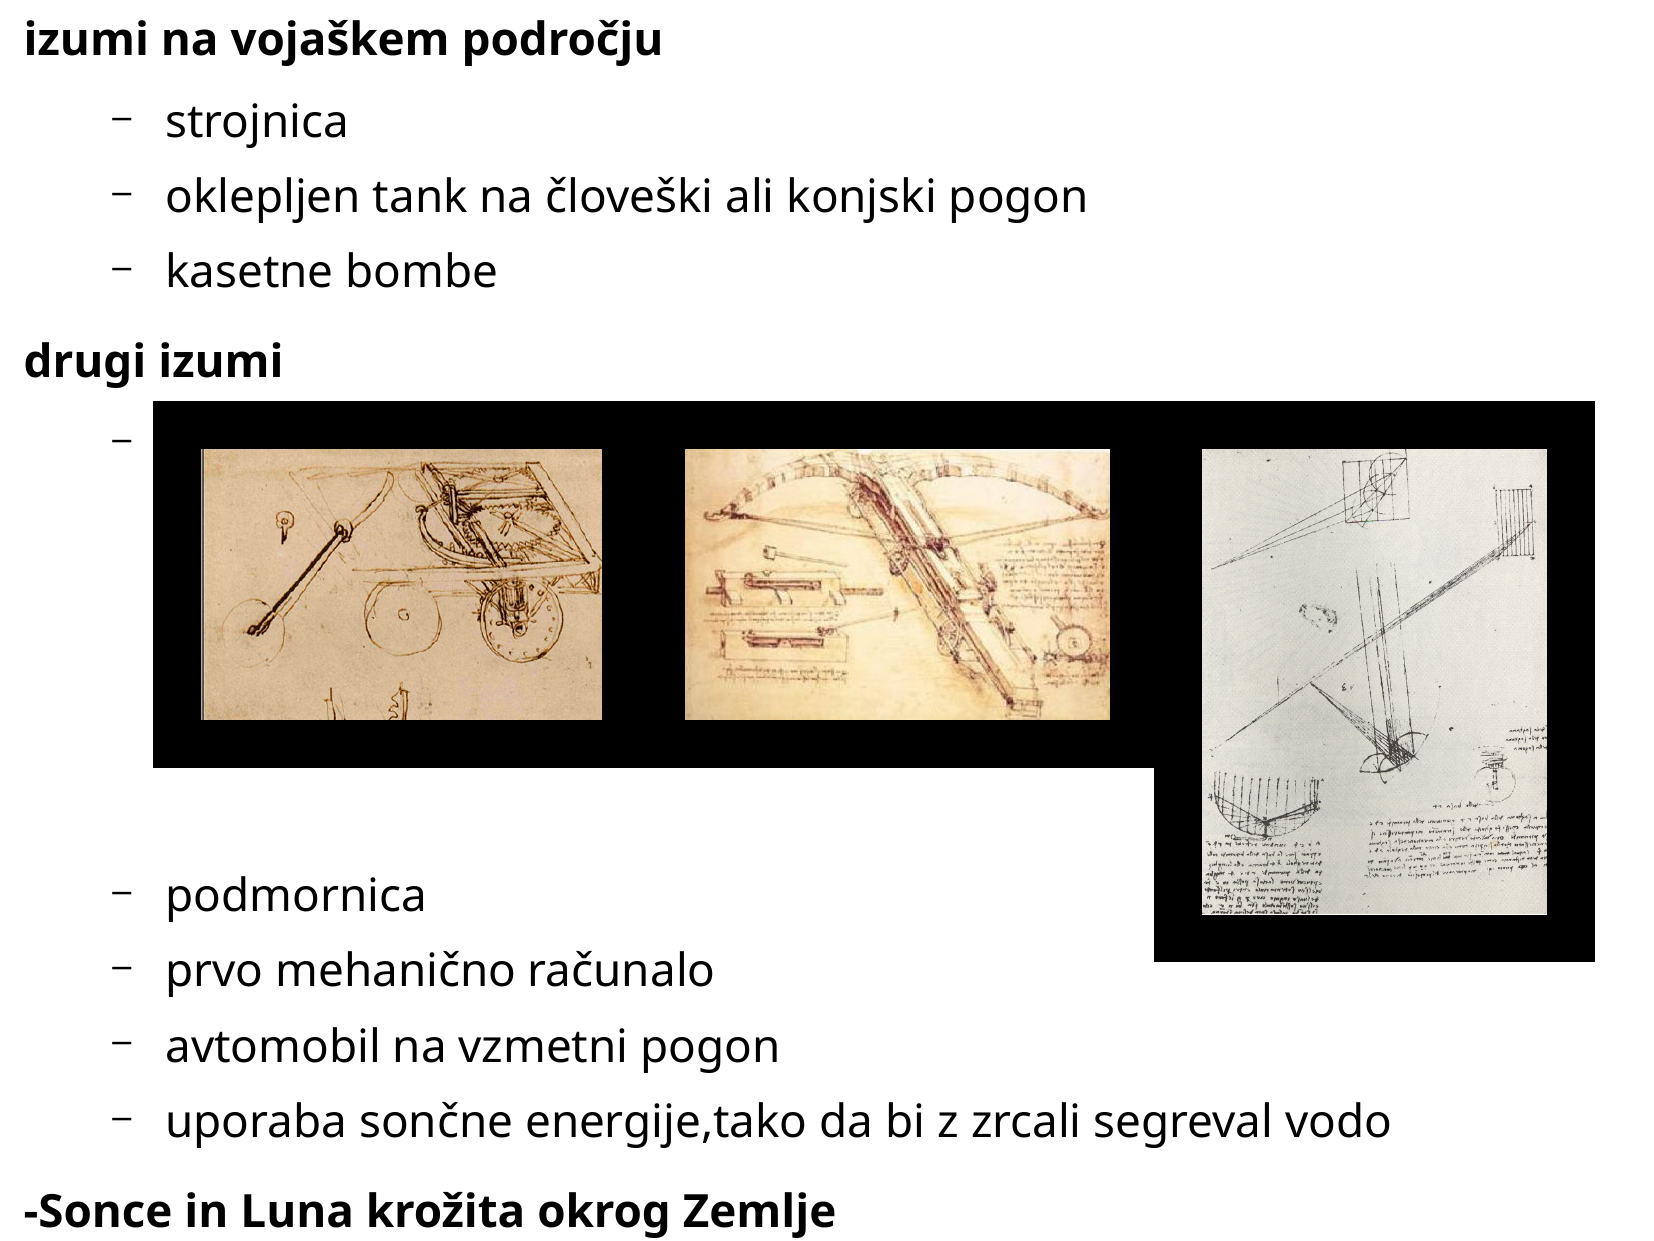

# izumi na vojaškem področju
strojnica
oklepljen tank na človeški ali konjski pogon
kasetne bombe
drugi izumi
kroglični ležaj
podmornica
prvo mehanično računalo
avtomobil na vzmetni pogon
uporaba sončne energije,tako da bi z zrcali segreval vodo
-Sonce in Luna krožita okrog Zemlje
-Luna odbija Sončno svetlobo zato ker je prekrita z vodo